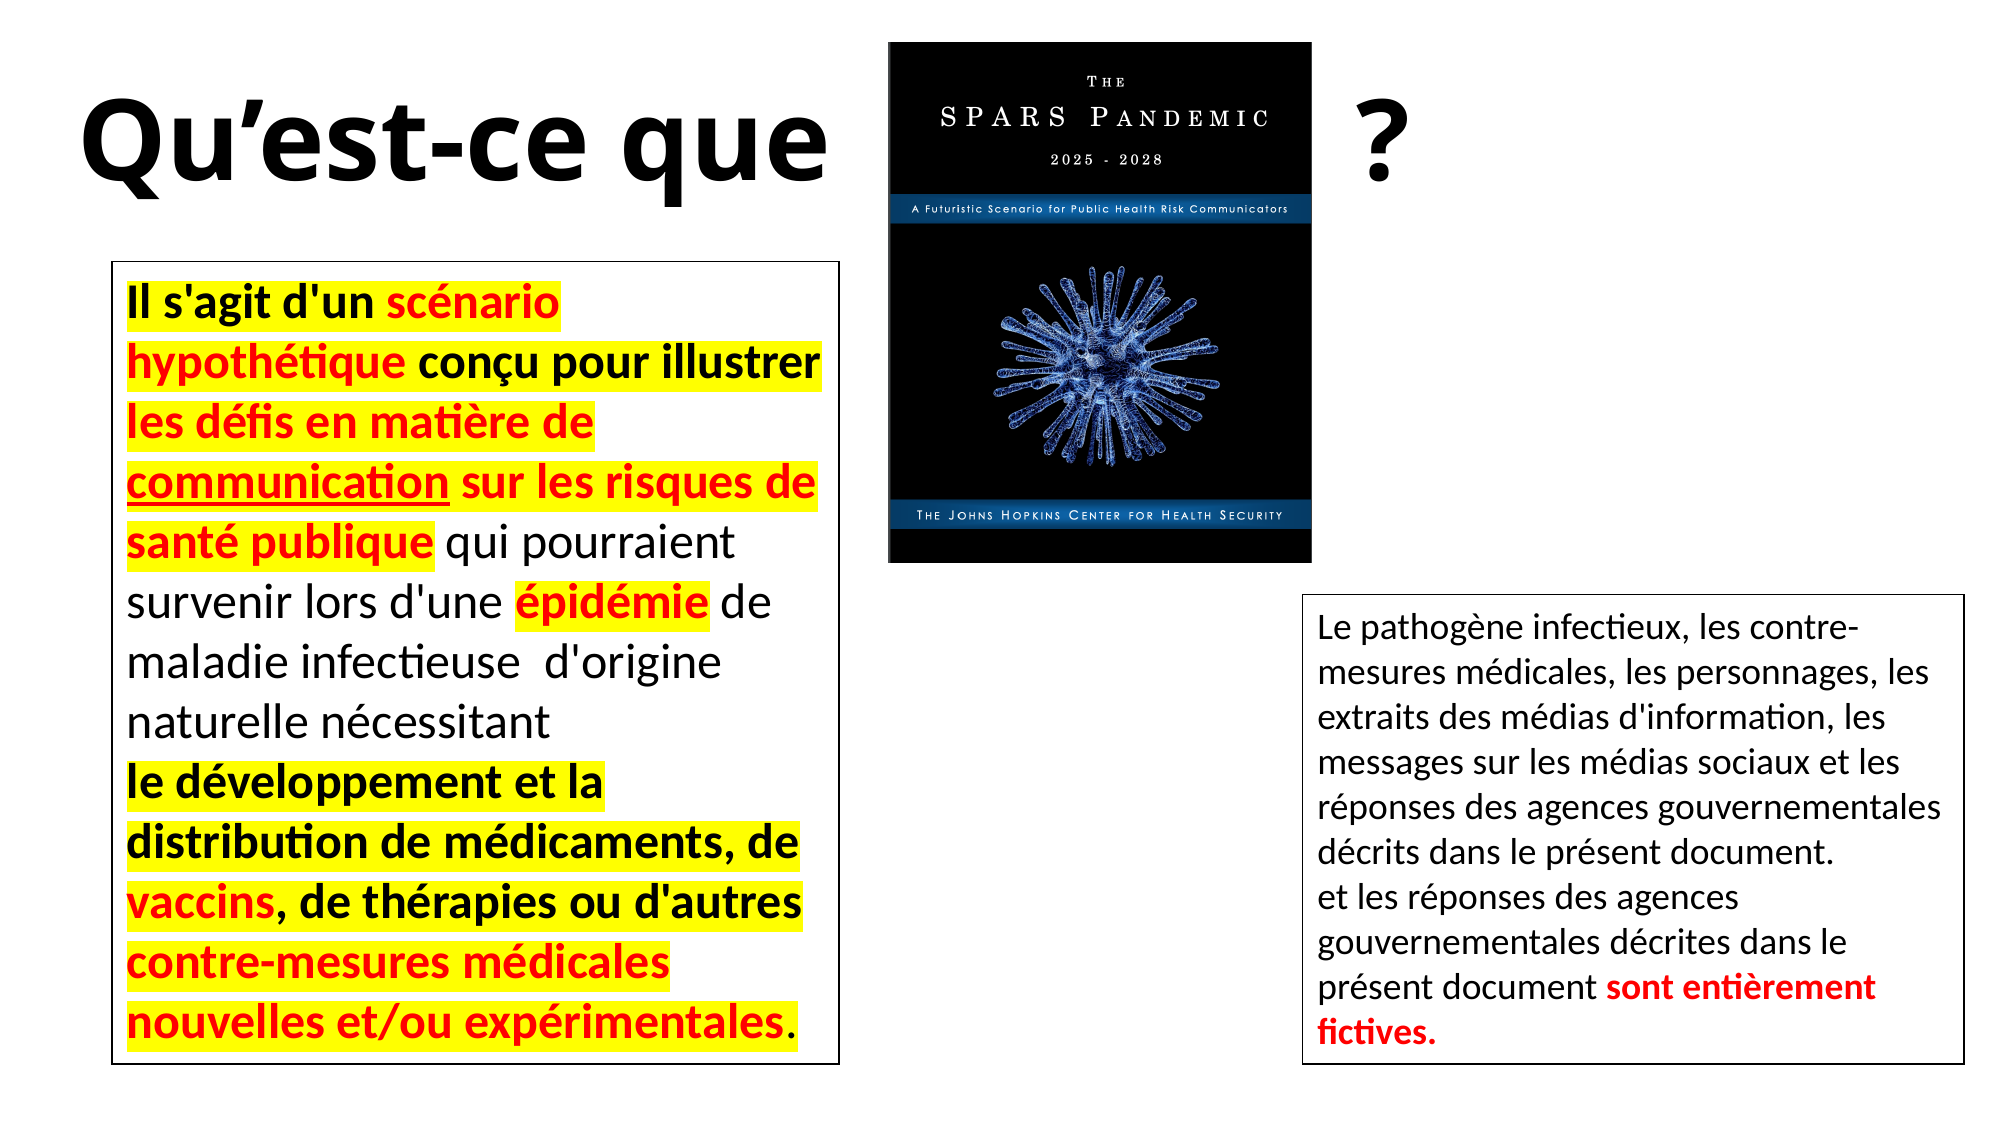

Qu’est-ce que ?
Il s'agit d'un scénario hypothétique conçu pour illustrer les défis en matière de communication sur les risques de santé publique qui pourraient survenir lors d'une épidémie de maladie infectieuse d'origine naturelle nécessitant
le développement et la distribution de médicaments, de vaccins, de thérapies ou d'autres contre-mesures médicales nouvelles et/ou expérimentales.
Le pathogène infectieux, les contre-mesures médicales, les personnages, les extraits des médias d'information, les messages sur les médias sociaux et les réponses des agences gouvernementales décrits dans le présent document.
et les réponses des agences gouvernementales décrites dans le présent document sont entièrement fictives.